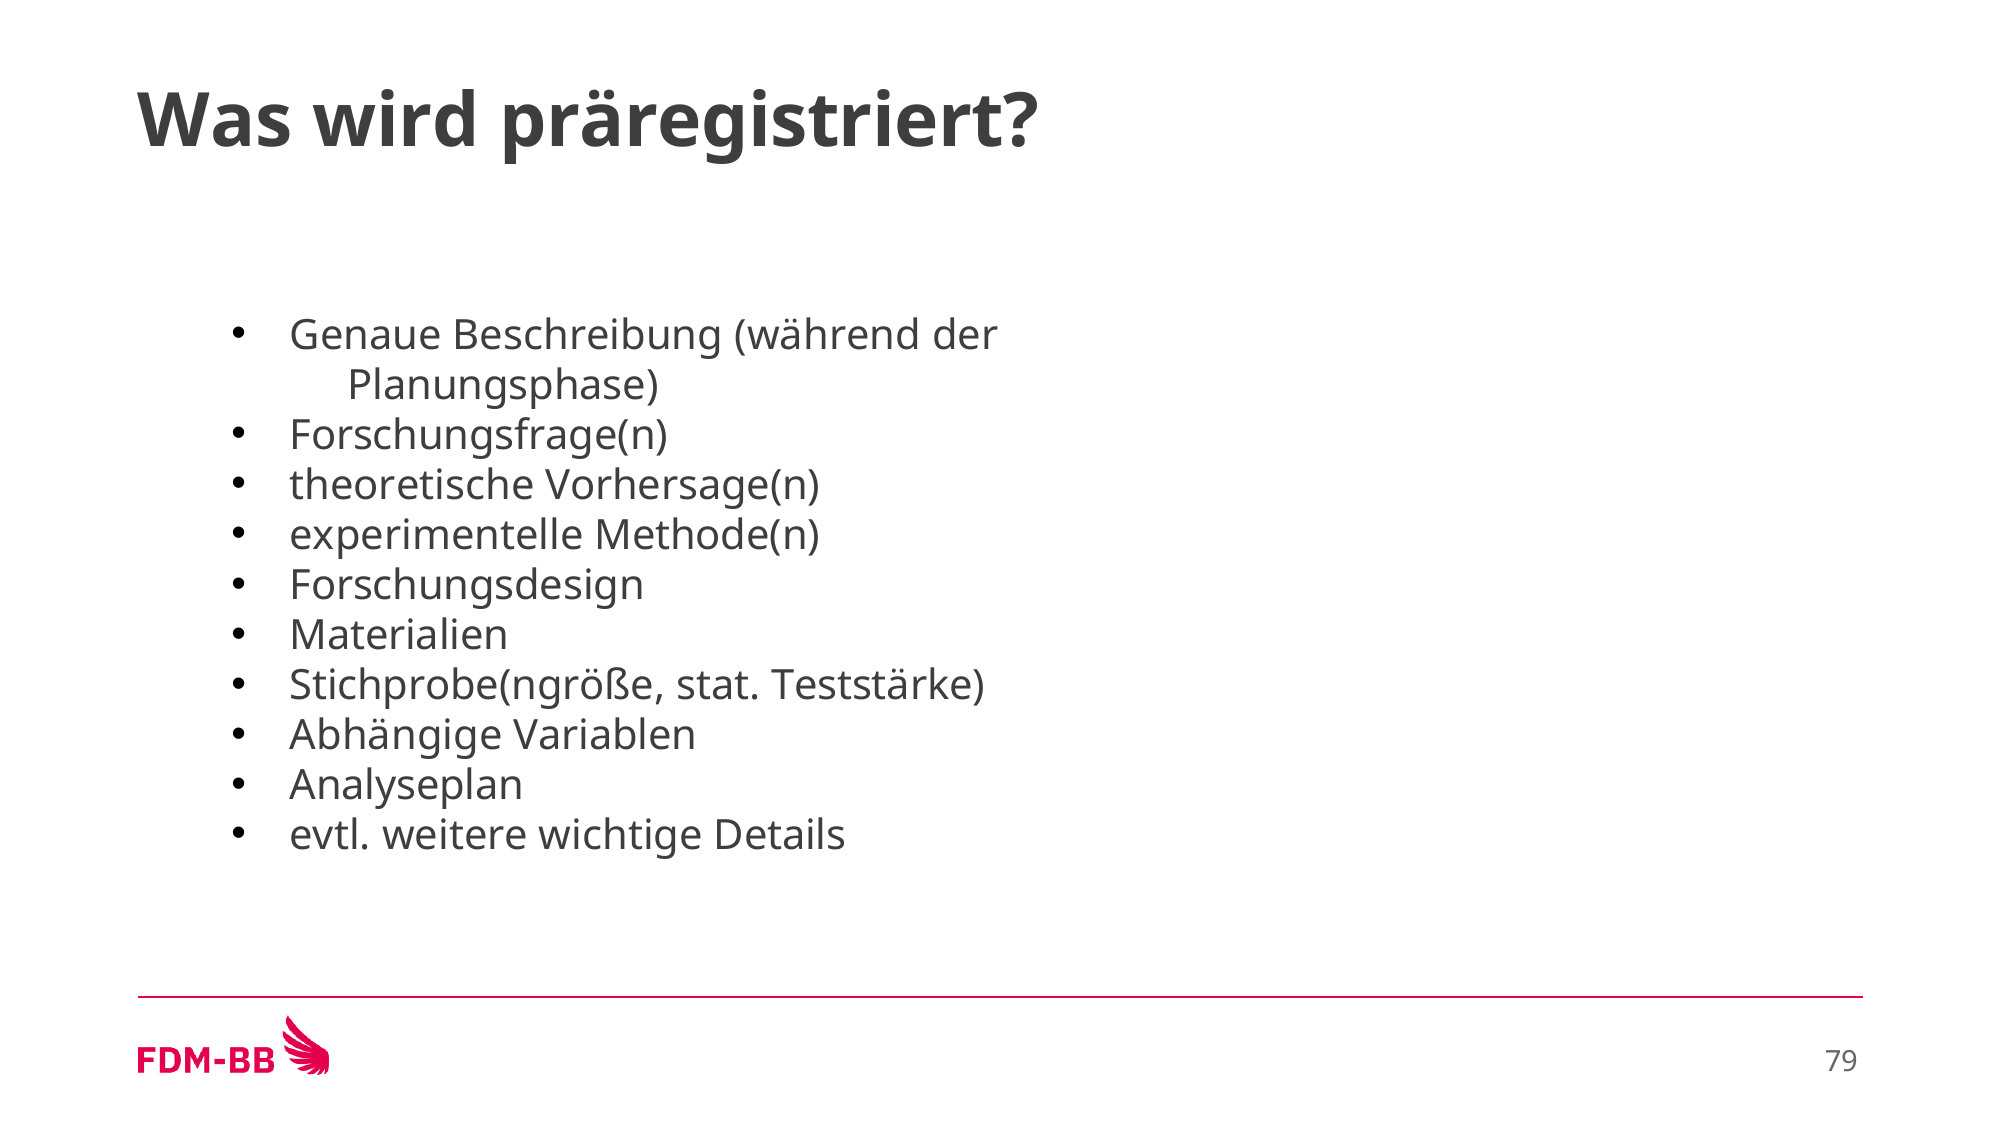

# Was wird präregistriert?
Genaue Beschreibung (während der Planungsphase)
Forschungsfrage(n)
theoretische Vorhersage(n)
experimentelle Methode(n)
Forschungsdesign
Materialien
Stichprobe(ngröße, stat. Teststärke)
Abhängige Variablen
Analyseplan
evtl. weitere wichtige Details
52